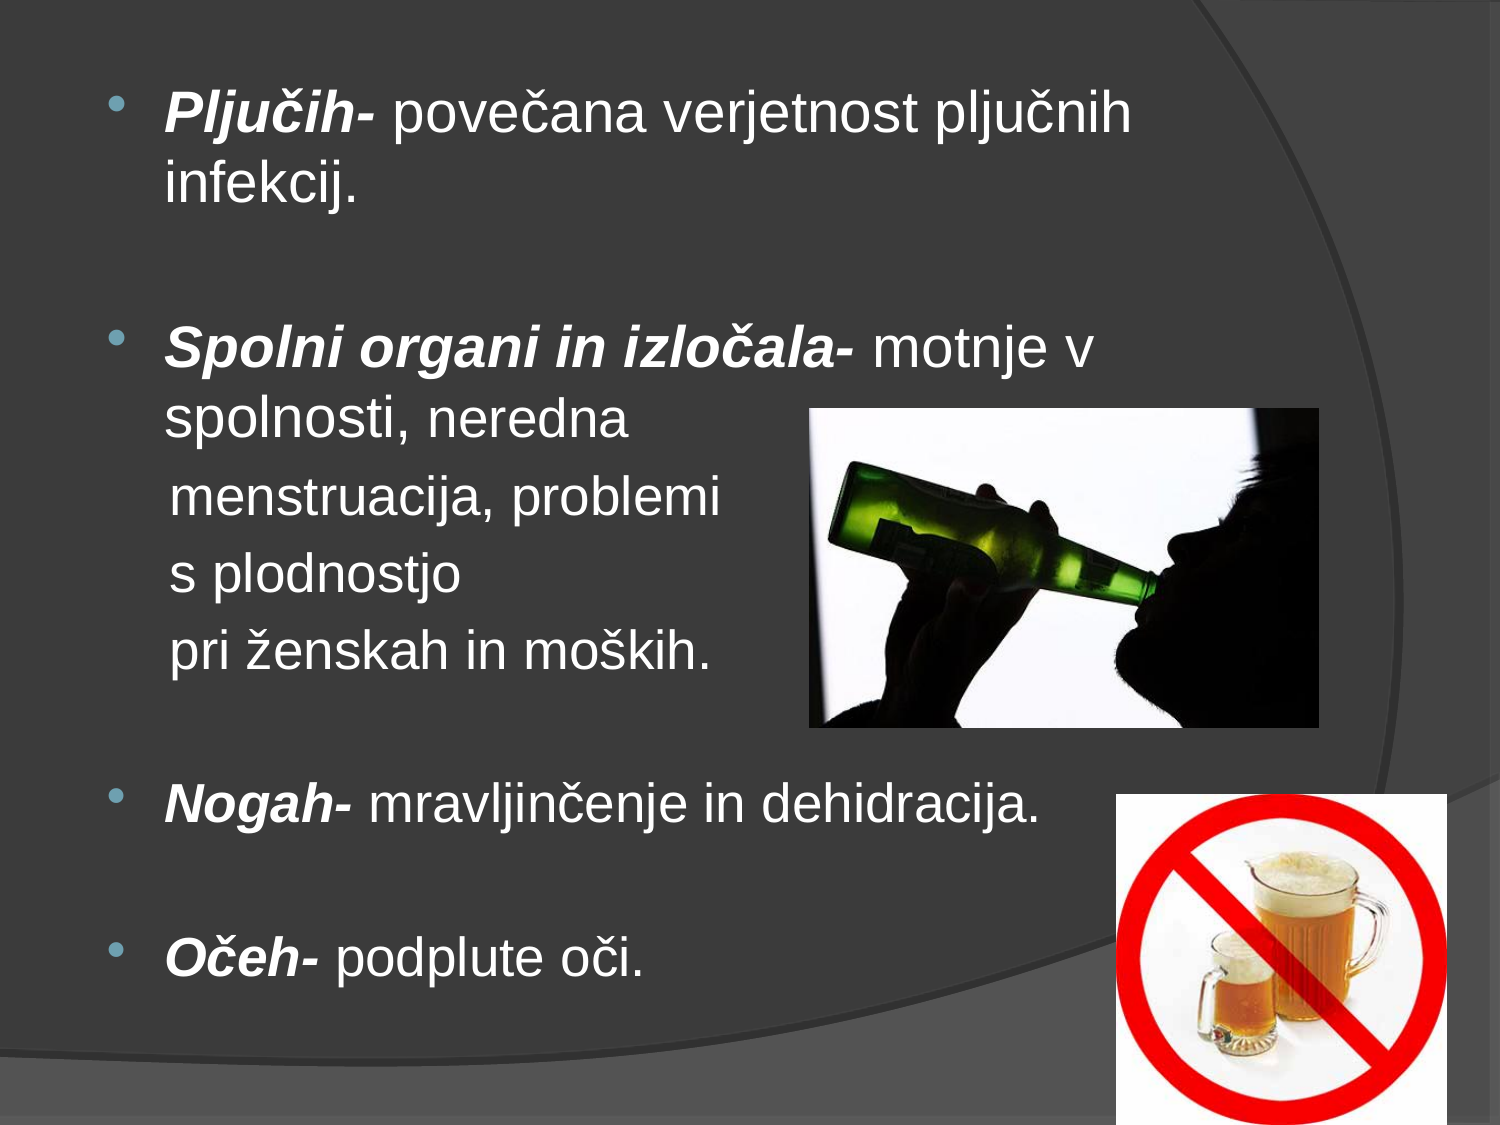

# Pljučih- povečana verjetnost pljučnih infekcij.
Spolni organi in izločala- motnje v spolnosti, neredna
 menstruacija, problemi
 s plodnostjo
 pri ženskah in moških.
Nogah- mravljinčenje in dehidracija.
Očeh- podplute oči.